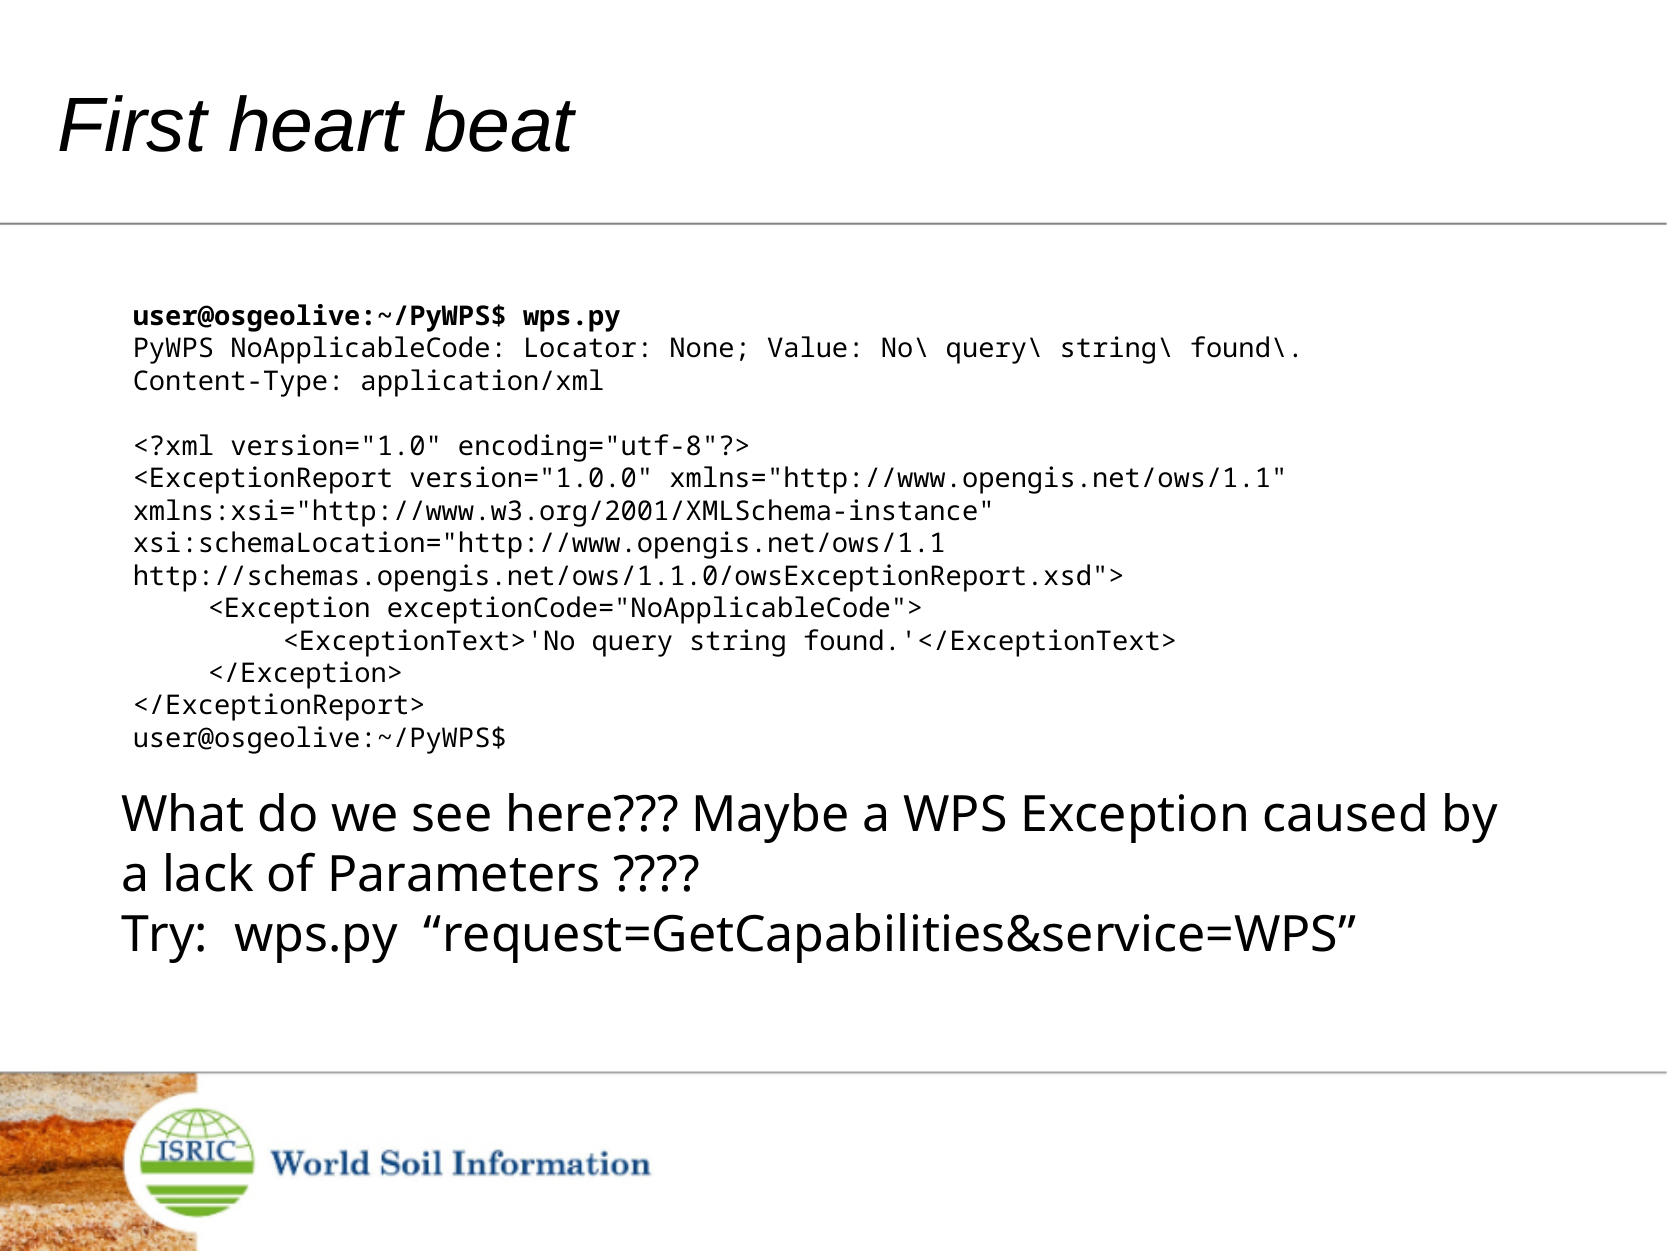

First heart beat
user@osgeolive:~/PyWPS$ wps.py
PyWPS NoApplicableCode: Locator: None; Value: No\ query\ string\ found\.
Content-Type: application/xml
<?xml version="1.0" encoding="utf-8"?>
<ExceptionReport version="1.0.0" xmlns="http://www.opengis.net/ows/1.1" xmlns:xsi="http://www.w3.org/2001/XMLSchema-instance" xsi:schemaLocation="http://www.opengis.net/ows/1.1 http://schemas.opengis.net/ows/1.1.0/owsExceptionReport.xsd">
	<Exception exceptionCode="NoApplicableCode">
		<ExceptionText>'No query string found.'</ExceptionText>
	</Exception>
</ExceptionReport>
user@osgeolive:~/PyWPS$
What do we see here??? Maybe a WPS Exception caused by a lack of Parameters ????
Try: wps.py “request=GetCapabilities&service=WPS”
#